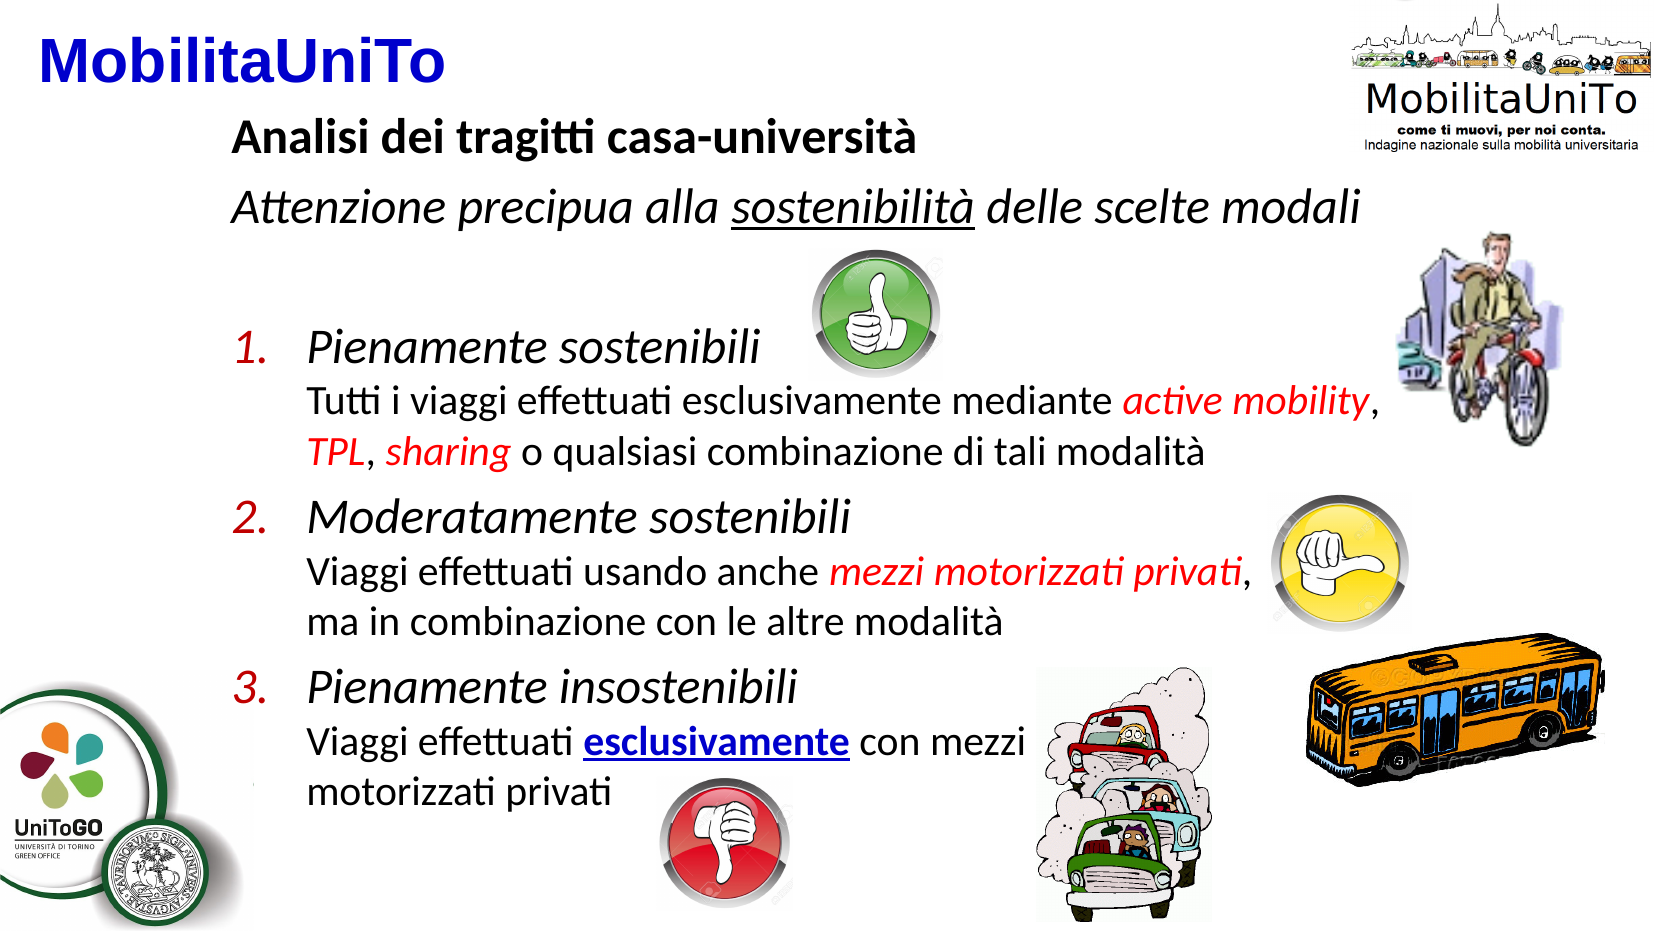

MobilitaUniTo
Analisi dei tragitti casa-università
Attenzione precipua alla sostenibilità delle scelte modali
Pienamente sostenibili
Tutti i viaggi effettuati esclusivamente mediante active mobility, TPL, sharing o qualsiasi combinazione di tali modalità
Moderatamente sostenibili
Viaggi effettuati usando anche mezzi motorizzati privati, ma in combinazione con le altre modalità
Pienamente insostenibili
Viaggi effettuati esclusivamente con mezzi motorizzati privati